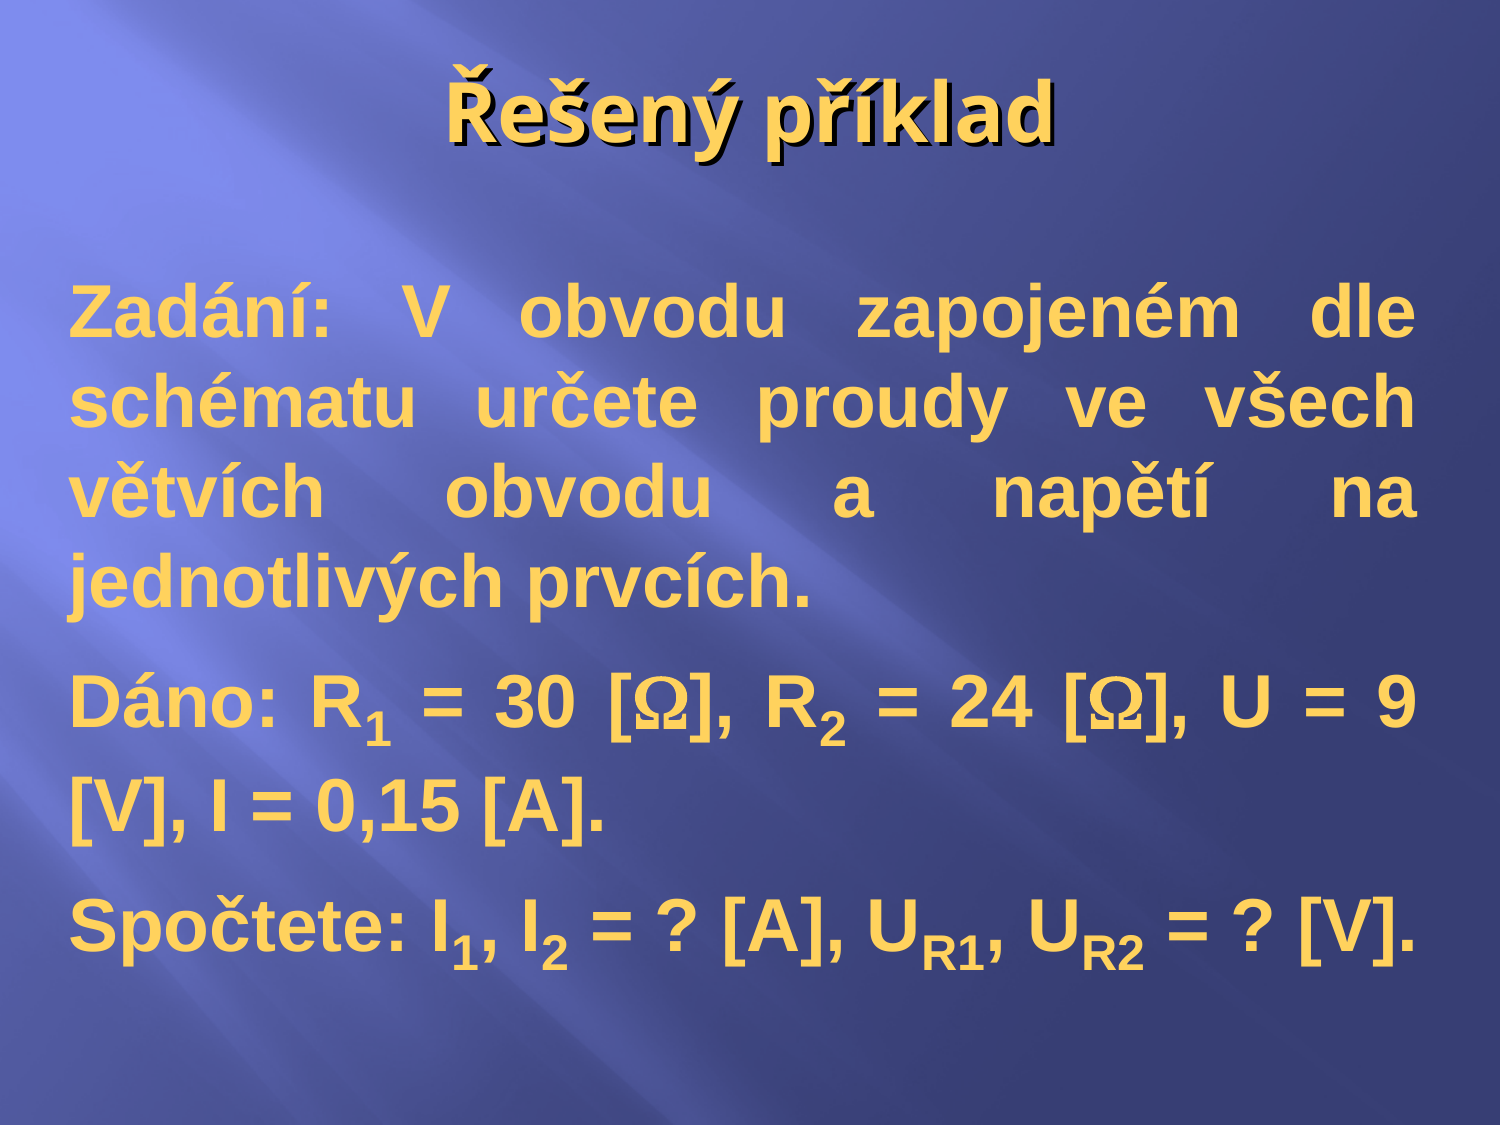

# Řešený příklad
Zadání: V obvodu zapojeném dle schématu určete proudy ve všech větvích obvodu a napětí na jednotlivých prvcích.
Dáno: R1 = 30 [W], R2 = 24 [W], U = 9 [V], I = 0,15 [A].
Spočtete: I1, I2 = ? [A], UR1, UR2 = ? [V].